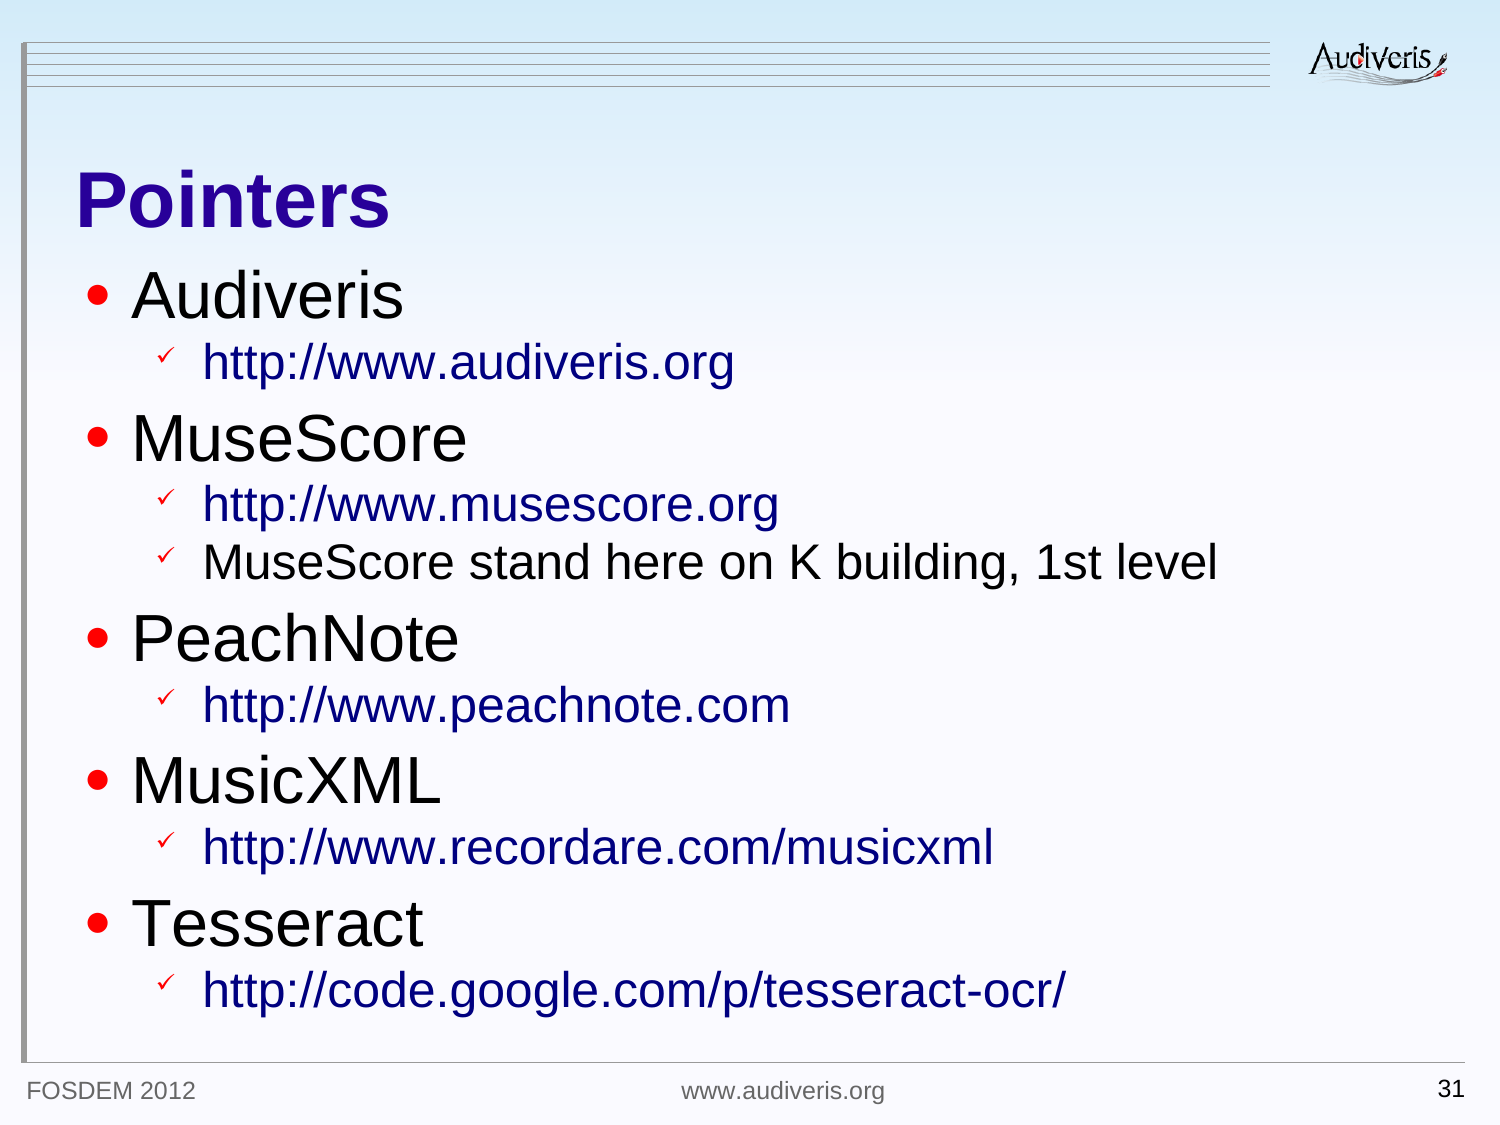

# Pointers
Audiveris
http://www.audiveris.org
MuseScore
http://www.musescore.org
MuseScore stand here on K building, 1st level
PeachNote
http://www.peachnote.com
MusicXML
http://www.recordare.com/musicxml
Tesseract
http://code.google.com/p/tesseract-ocr/